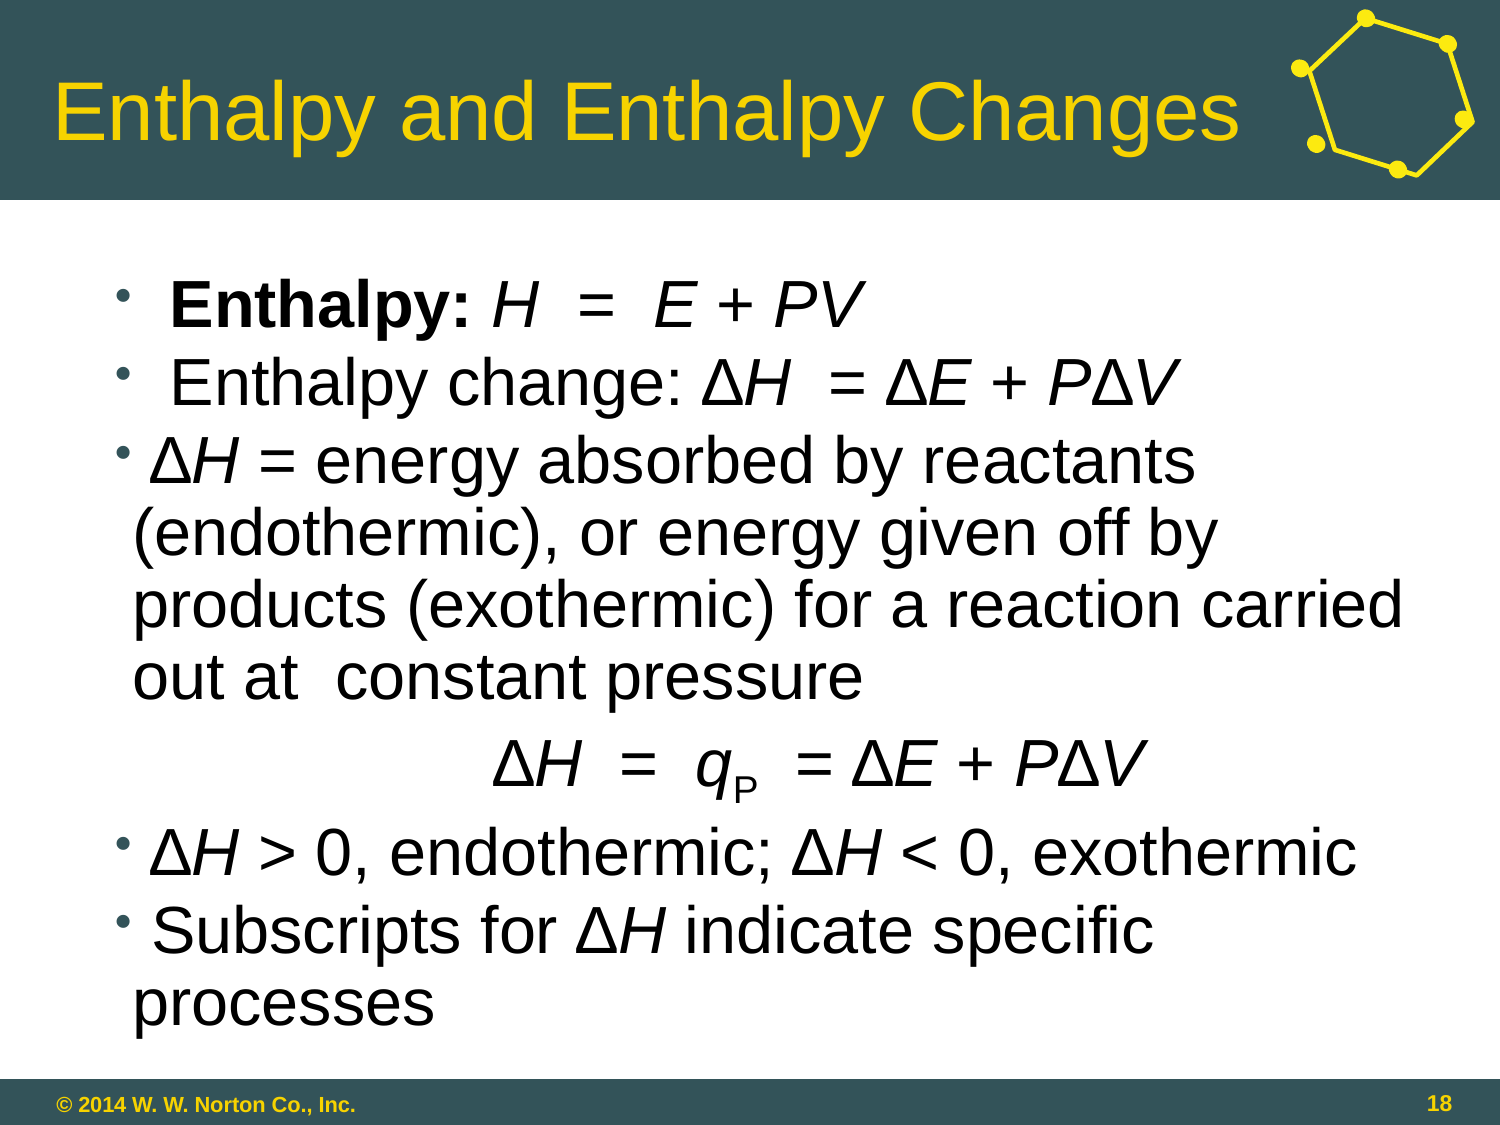

Enthalpy and Enthalpy Changes
# Enthalpy: H = E + PV
 Enthalpy change: ∆H = ∆E + P∆V
 ∆H = energy absorbed by reactants (endothermic), or energy given off by products (exothermic) for a reaction carried out at constant pressure
∆H = qP = ∆E + P∆V
 ∆H > 0, endothermic; ∆H < 0, exothermic
 Subscripts for ∆H indicate specific processes